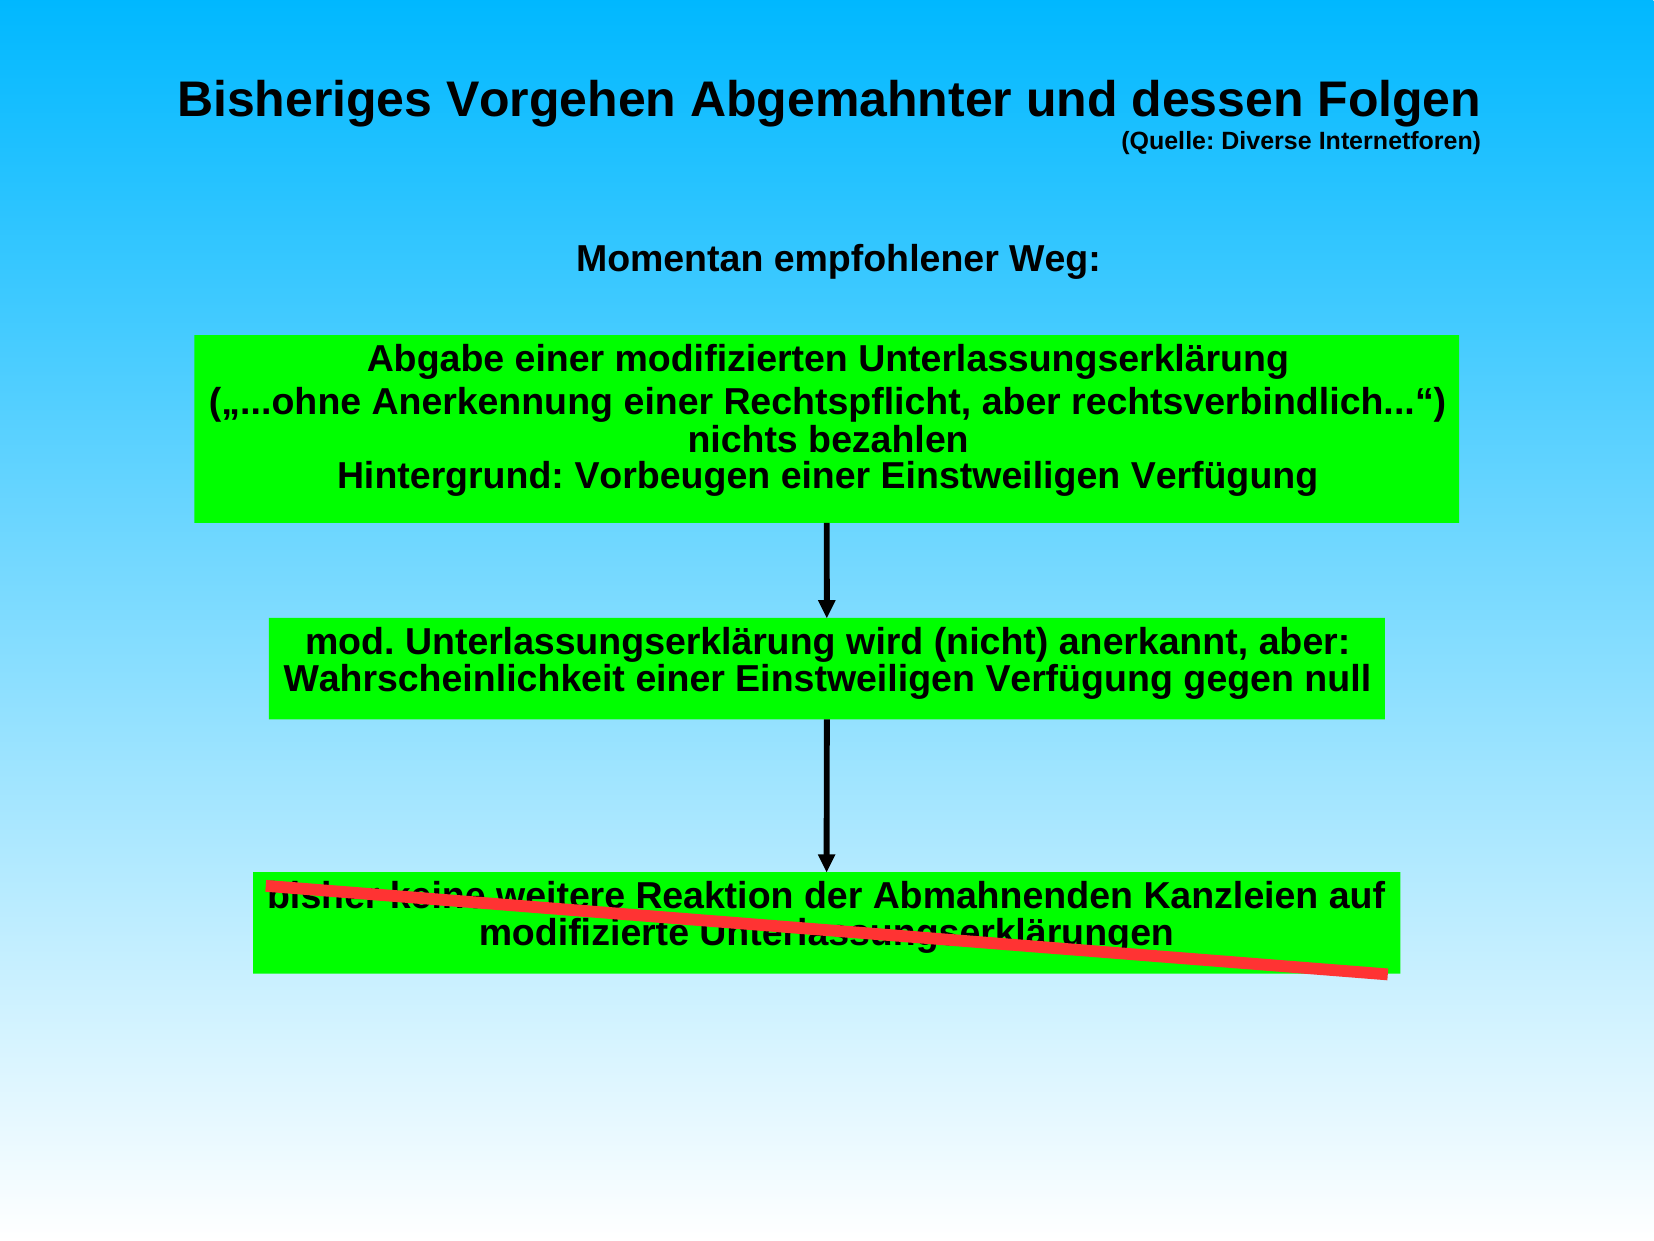

Bisheriges Vorgehen Abgemahnter und dessen Folgen
(Quelle: Diverse Internetforen)‏
Momentan empfohlener Weg:
Abgabe einer modifizierten Unterlassungserklärung
(„...ohne Anerkennung einer Rechtspflicht, aber rechtsverbindlich...“)‏
nichts bezahlen
Hintergrund: Vorbeugen einer Einstweiligen Verfügung
mod. Unterlassungserklärung wird (nicht) anerkannt, aber:
Wahrscheinlichkeit einer Einstweiligen Verfügung gegen null
bisher keine weitere Reaktion der Abmahnenden Kanzleien auf
modifizierte Unterlassungserklärungen